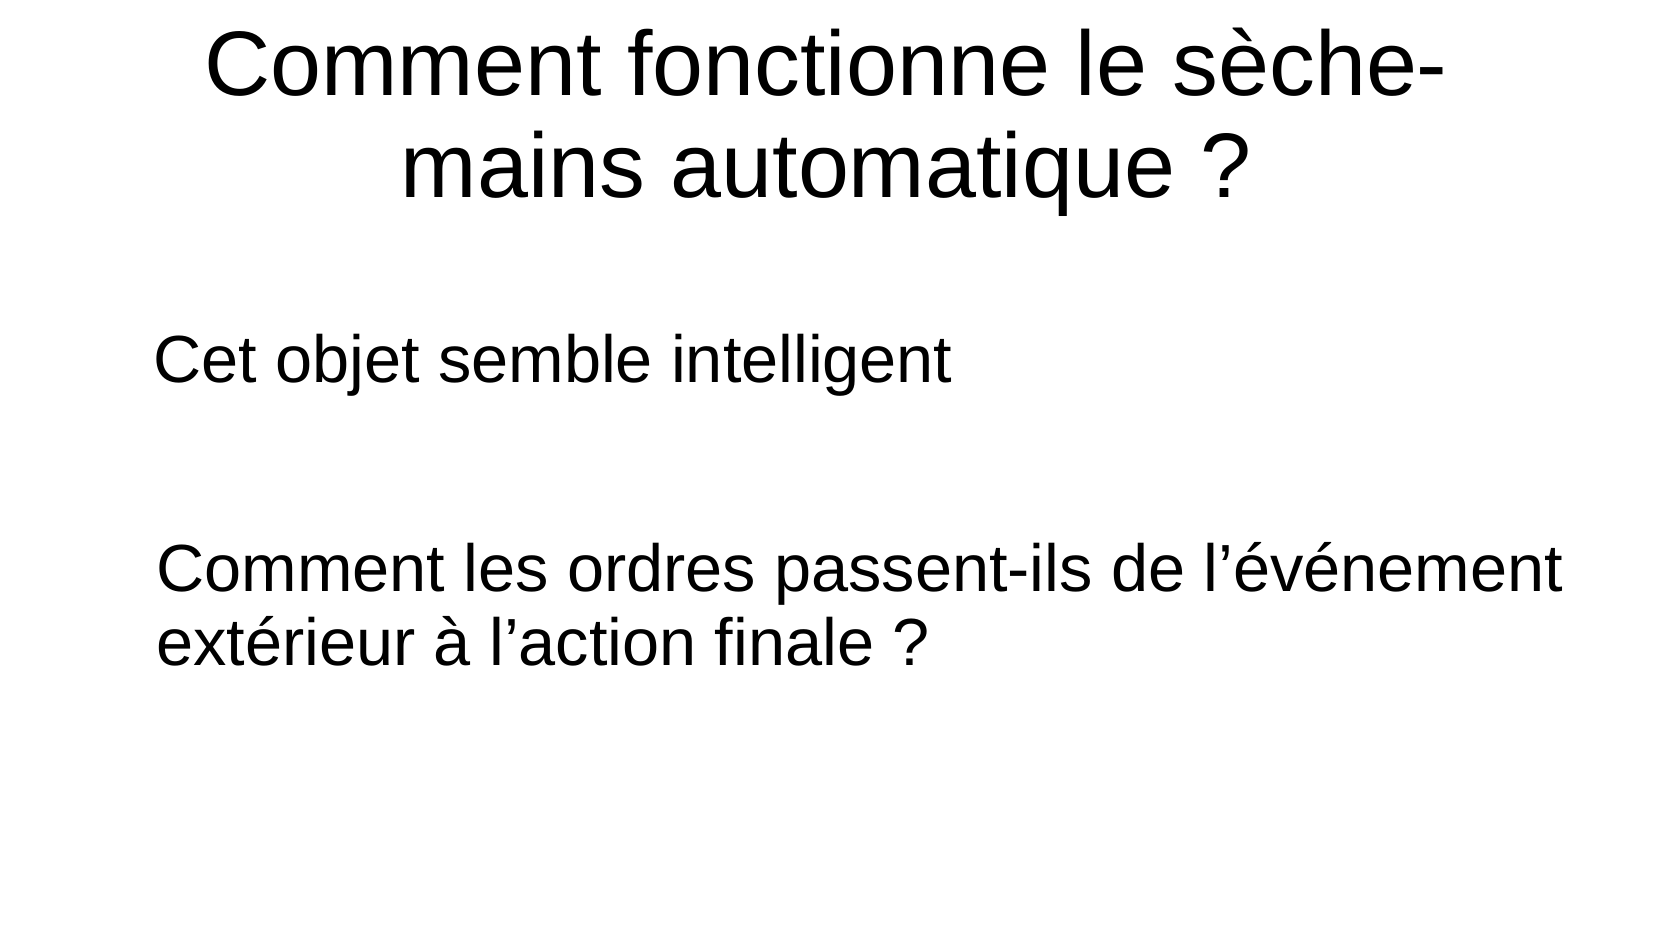

# Comment fonctionne le sèche-mains automatique ?
Cet objet semble intelligent
 Comment les ordres passent-ils de l’événement extérieur à l’action finale ?